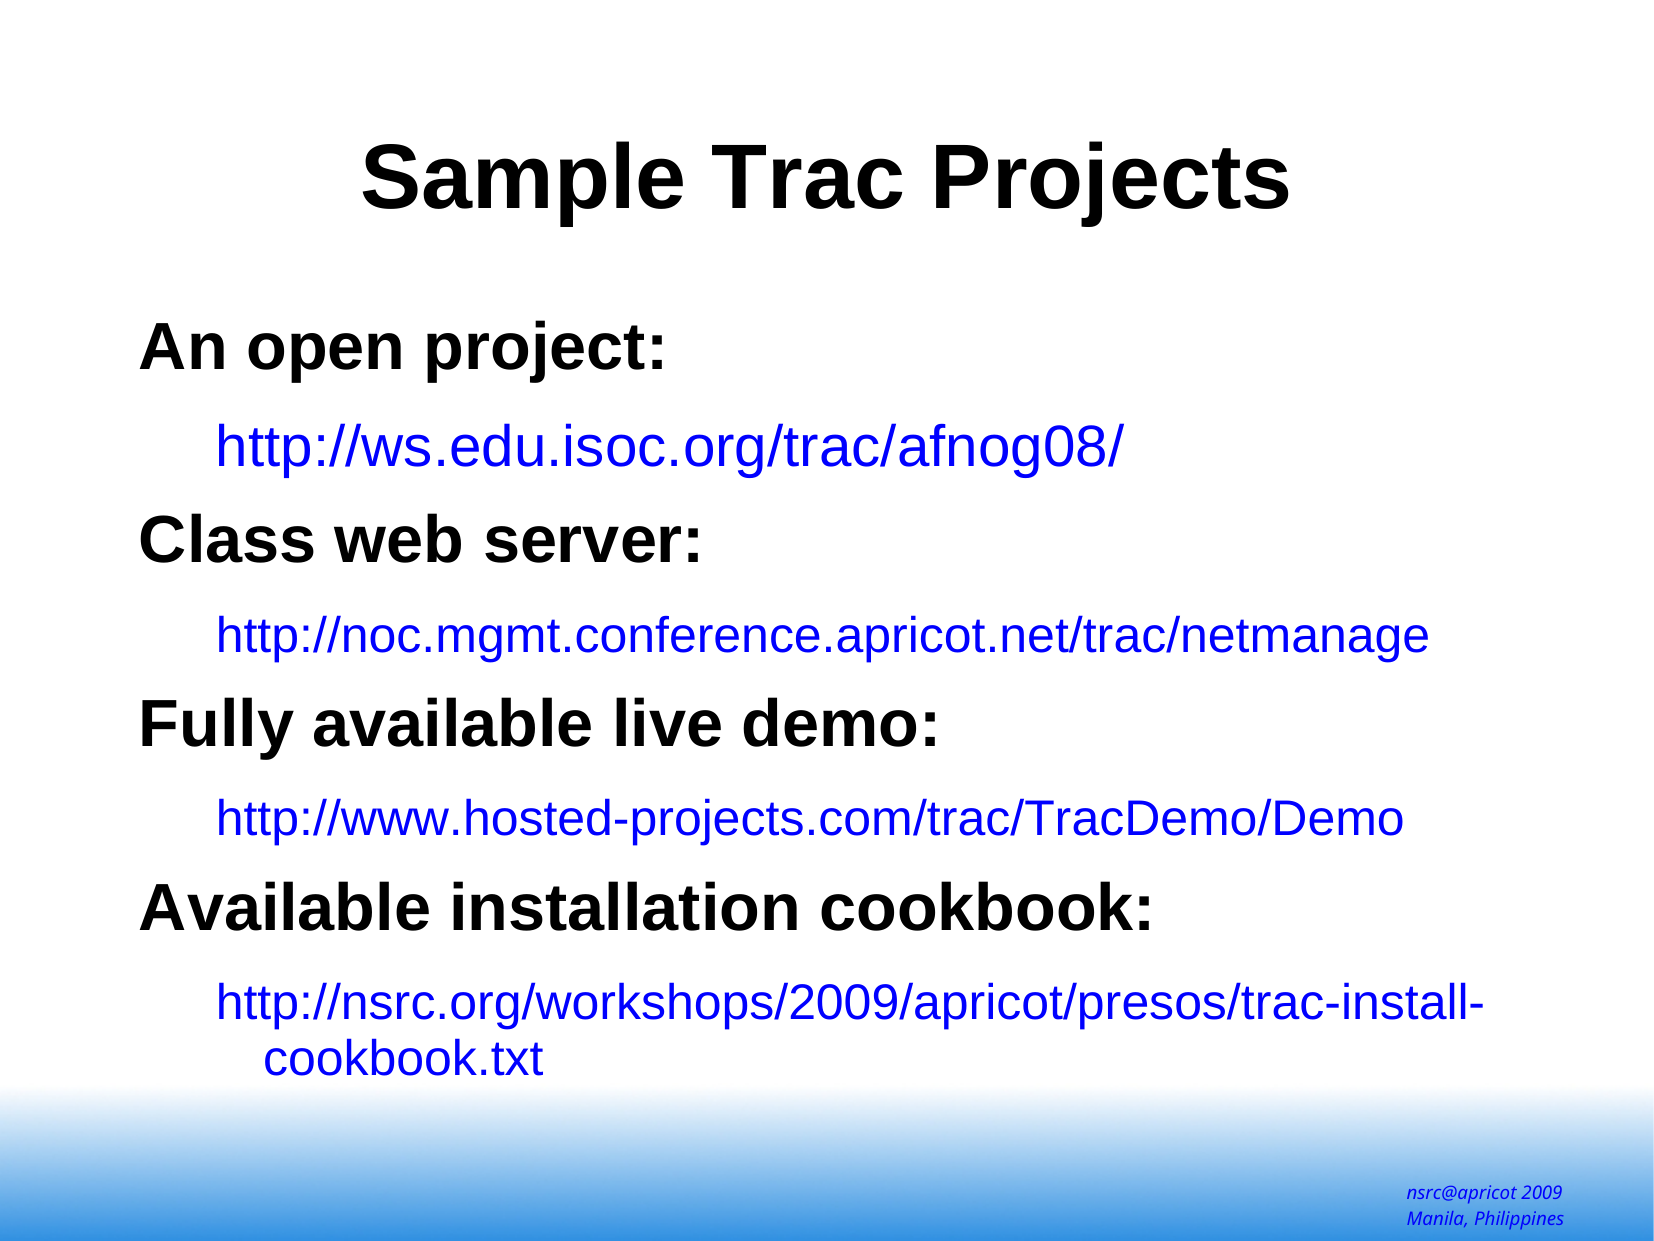

# Sample Trac Projects
An open project:
http://ws.edu.isoc.org/trac/afnog08/
Class web server:
http://noc.mgmt.conference.apricot.net/trac/netmanage
Fully available live demo:
http://www.hosted-projects.com/trac/TracDemo/Demo
Available installation cookbook:
http://nsrc.org/workshops/2009/apricot/presos/trac-install-cookbook.txt